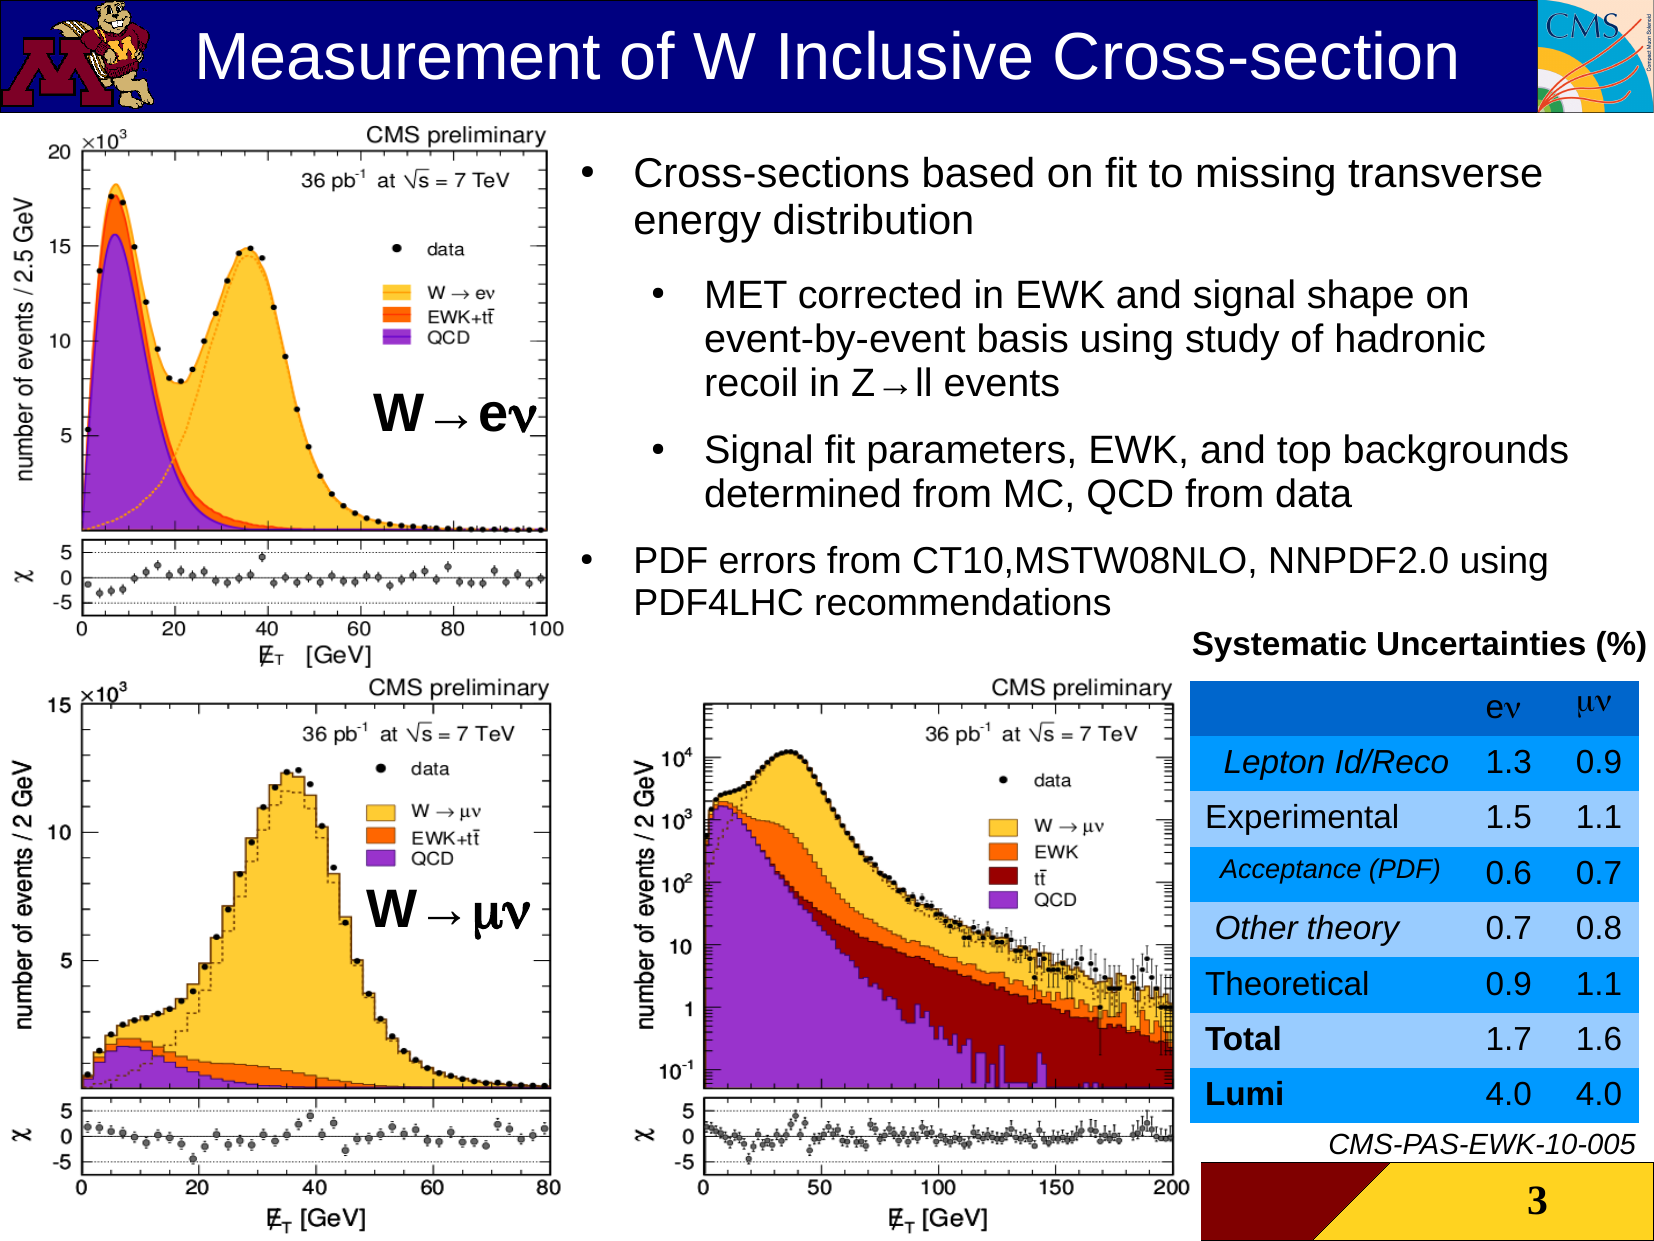

# Measurement of W Inclusive Cross-section
Cross-sections based on fit to missing transverse energy distribution
MET corrected in EWK and signal shape on event-by-event basis using study of hadronic recoil in Z→ll events
Signal fit parameters, EWK, and top backgrounds determined from MC, QCD from data
PDF errors from CT10,MSTW08NLO, NNPDF2.0 using PDF4LHC recommendations
W→eν
Systematic Uncertainties (%)
| | eν | μν |
| --- | --- | --- |
| Lepton Id/Reco | 1.3 | 0.9 |
| Experimental | 1.5 | 1.1 |
| Acceptance (PDF) | 0.6 | 0.7 |
| Other theory | 0.7 | 0.8 |
| Theoretical | 0.9 | 1.1 |
| Total | 1.7 | 1.6 |
| Lumi | 4.0 | 4.0 |
W→μν
CMS-PAS-EWK-10-005
J. Mans :: CMS EWK Measurements
3
April 4, 2011